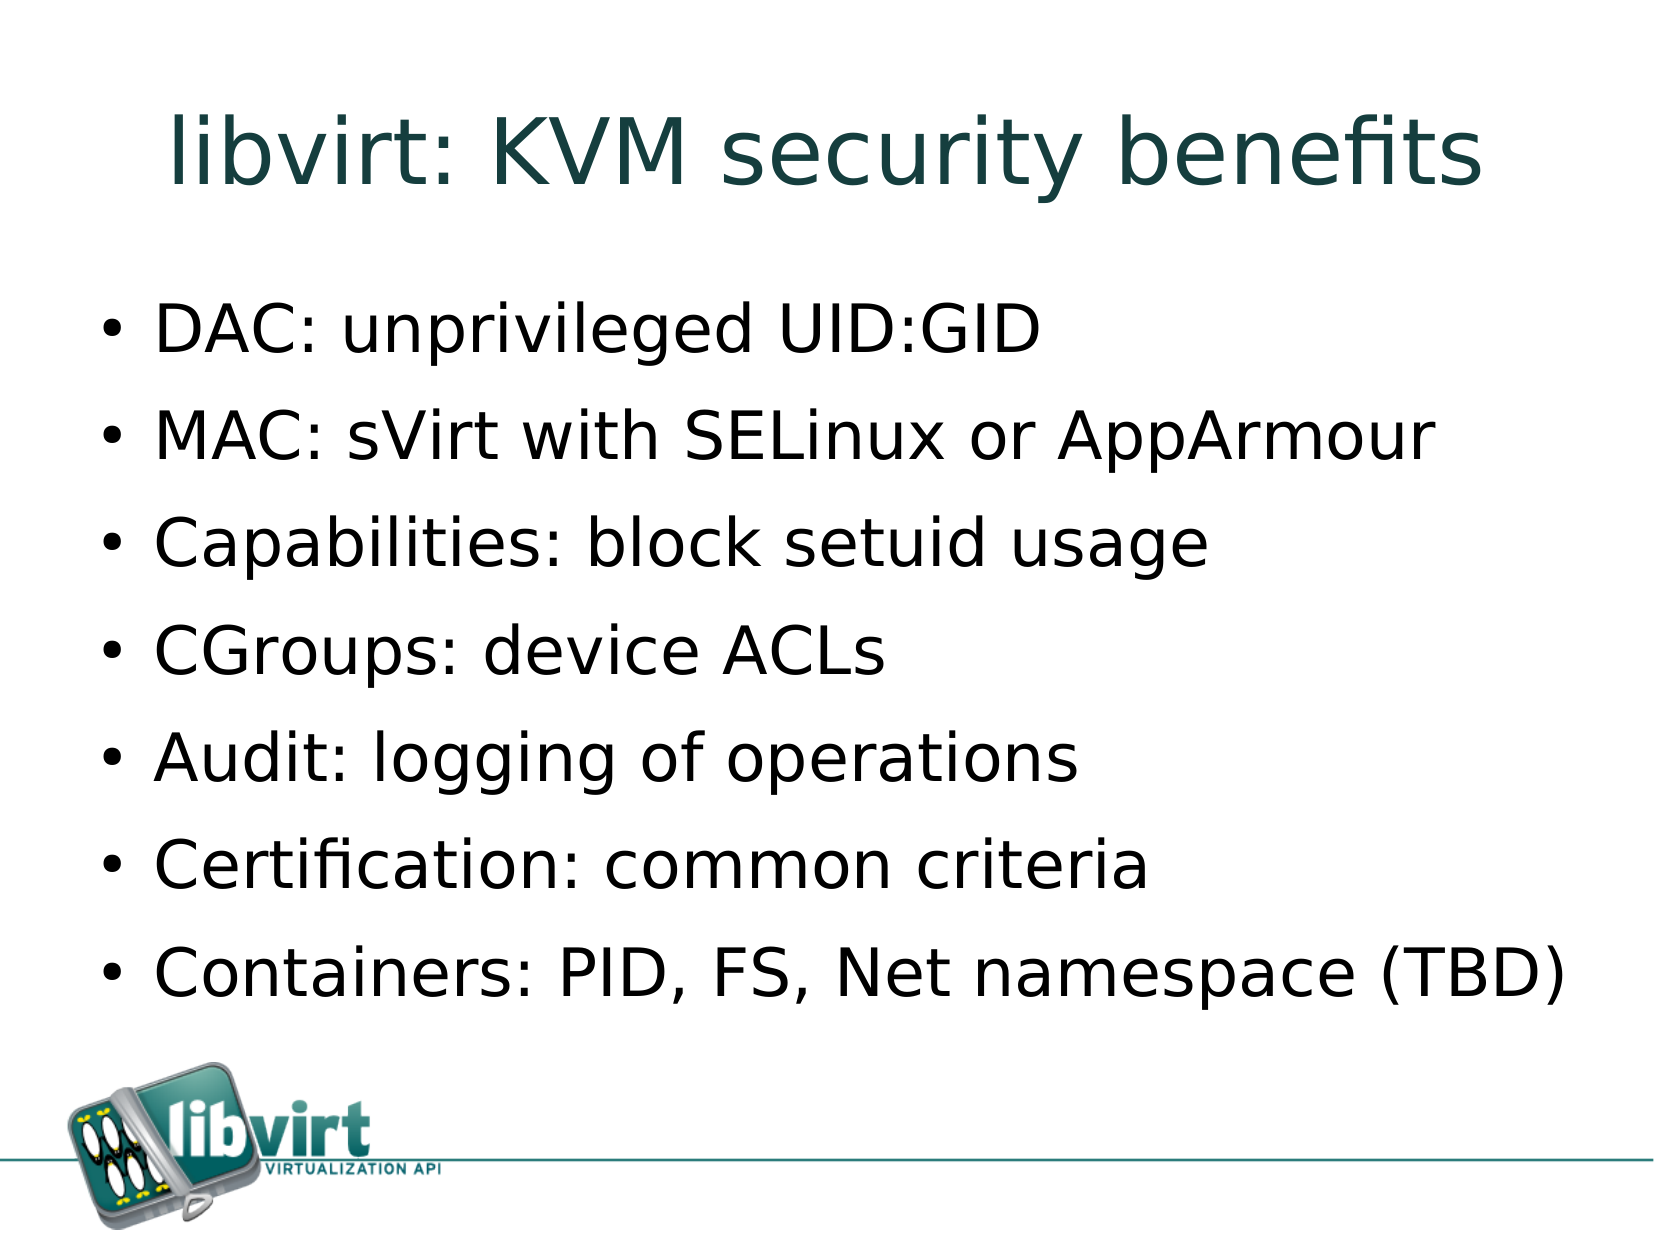

# libvirt: KVM security benefits
DAC: unprivileged UID:GID
MAC: sVirt with SELinux or AppArmour
Capabilities: block setuid usage
CGroups: device ACLs
Audit: logging of operations
Certification: common criteria
Containers: PID, FS, Net namespace (TBD)